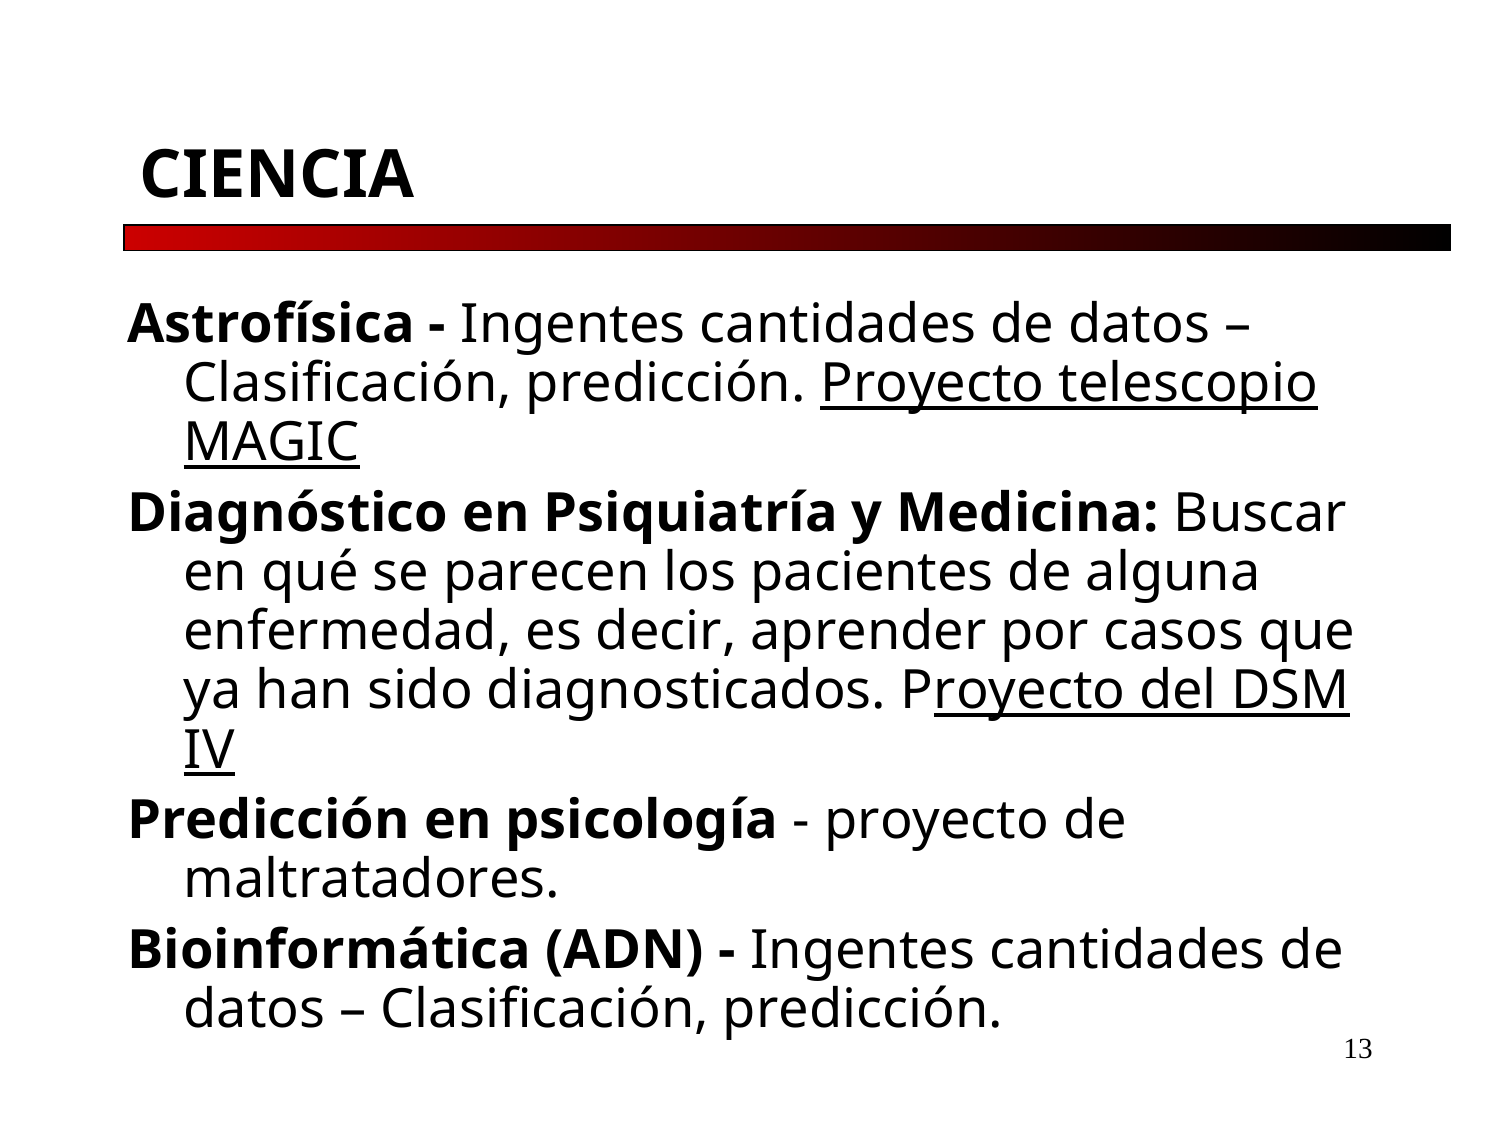

# CIENCIA
Astrofísica - Ingentes cantidades de datos – Clasificación, predicción. Proyecto telescopio MAGIC
Diagnóstico en Psiquiatría y Medicina: Buscar en qué se parecen los pacientes de alguna enfermedad, es decir, aprender por casos que ya han sido diagnosticados. Proyecto del DSM IV
Predicción en psicología - proyecto de maltratadores.
Bioinformática (ADN) - Ingentes cantidades de datos – Clasificación, predicción.
13